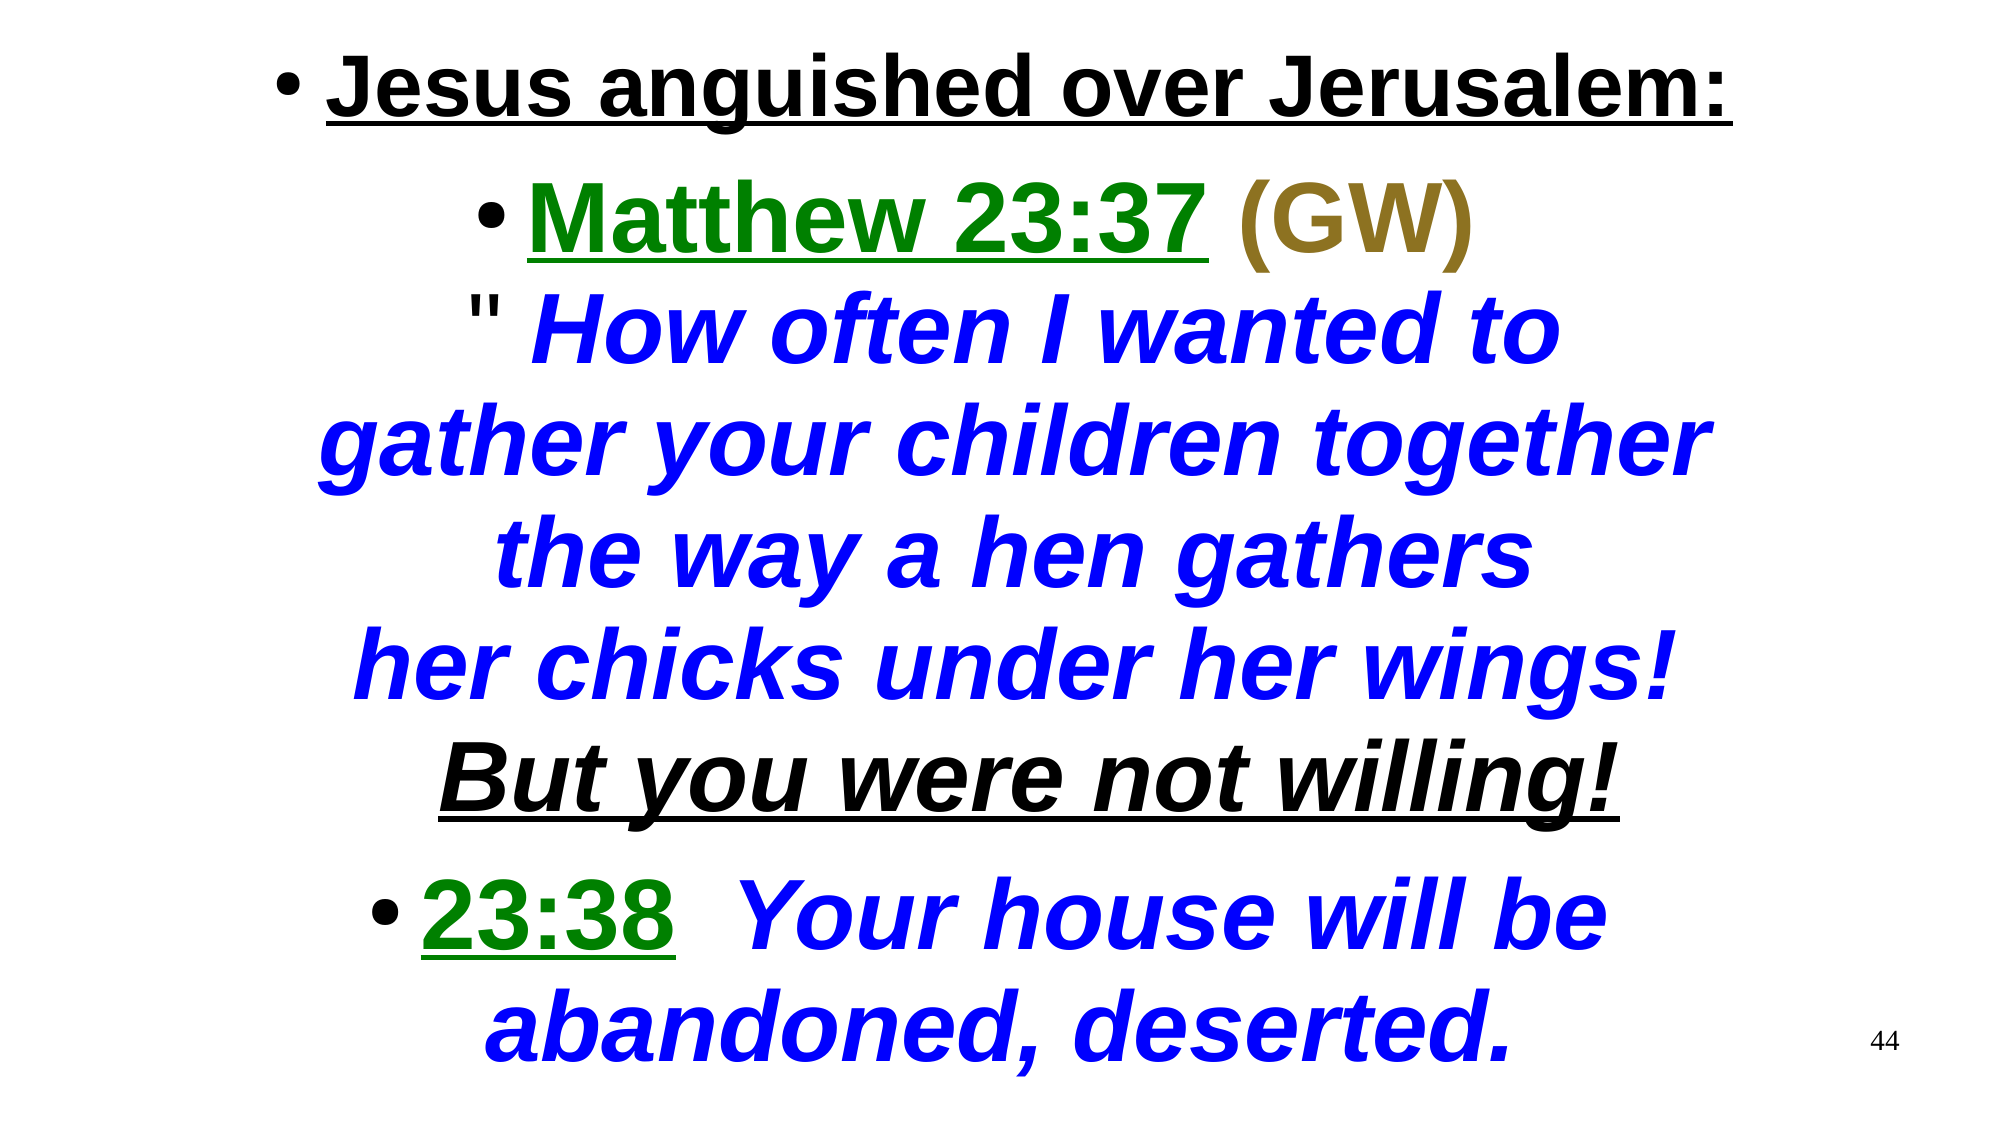

# Jesus anguished over Jerusalem:
Matthew 23:37 (GW) 
" How often I wanted to
gather your children together
the way a hen gathers
her chicks under her wings!
But you were not willing!
23:38  Your house will be
abandoned, deserted.
44